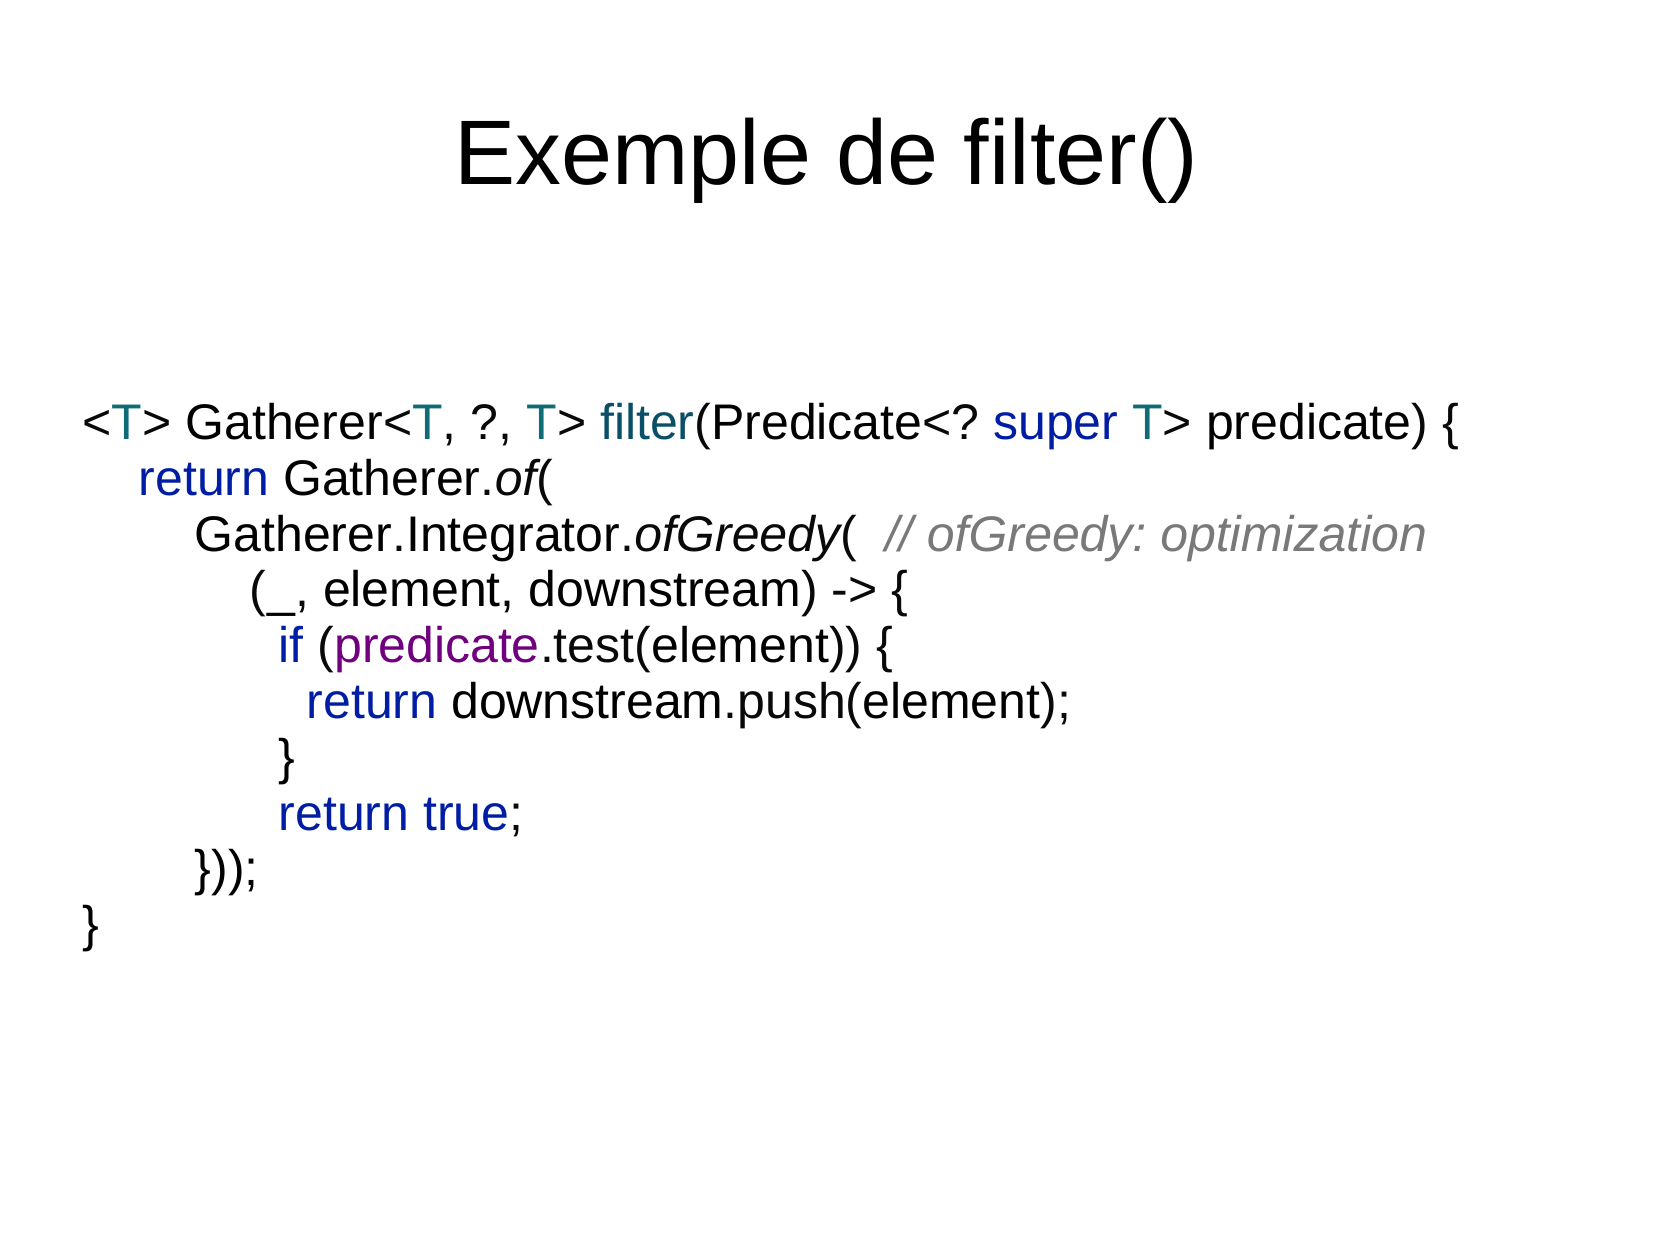

# Exemple de filter()
<T> Gatherer<T, ?, T> filter(Predicate<? super T> predicate) {
 return Gatherer.of(
 Gatherer.Integrator.ofGreedy( // ofGreedy: optimization
 (_, element, downstream) -> {
 if (predicate.test(element)) {
 return downstream.push(element);
 }
 return true;
 }));
}